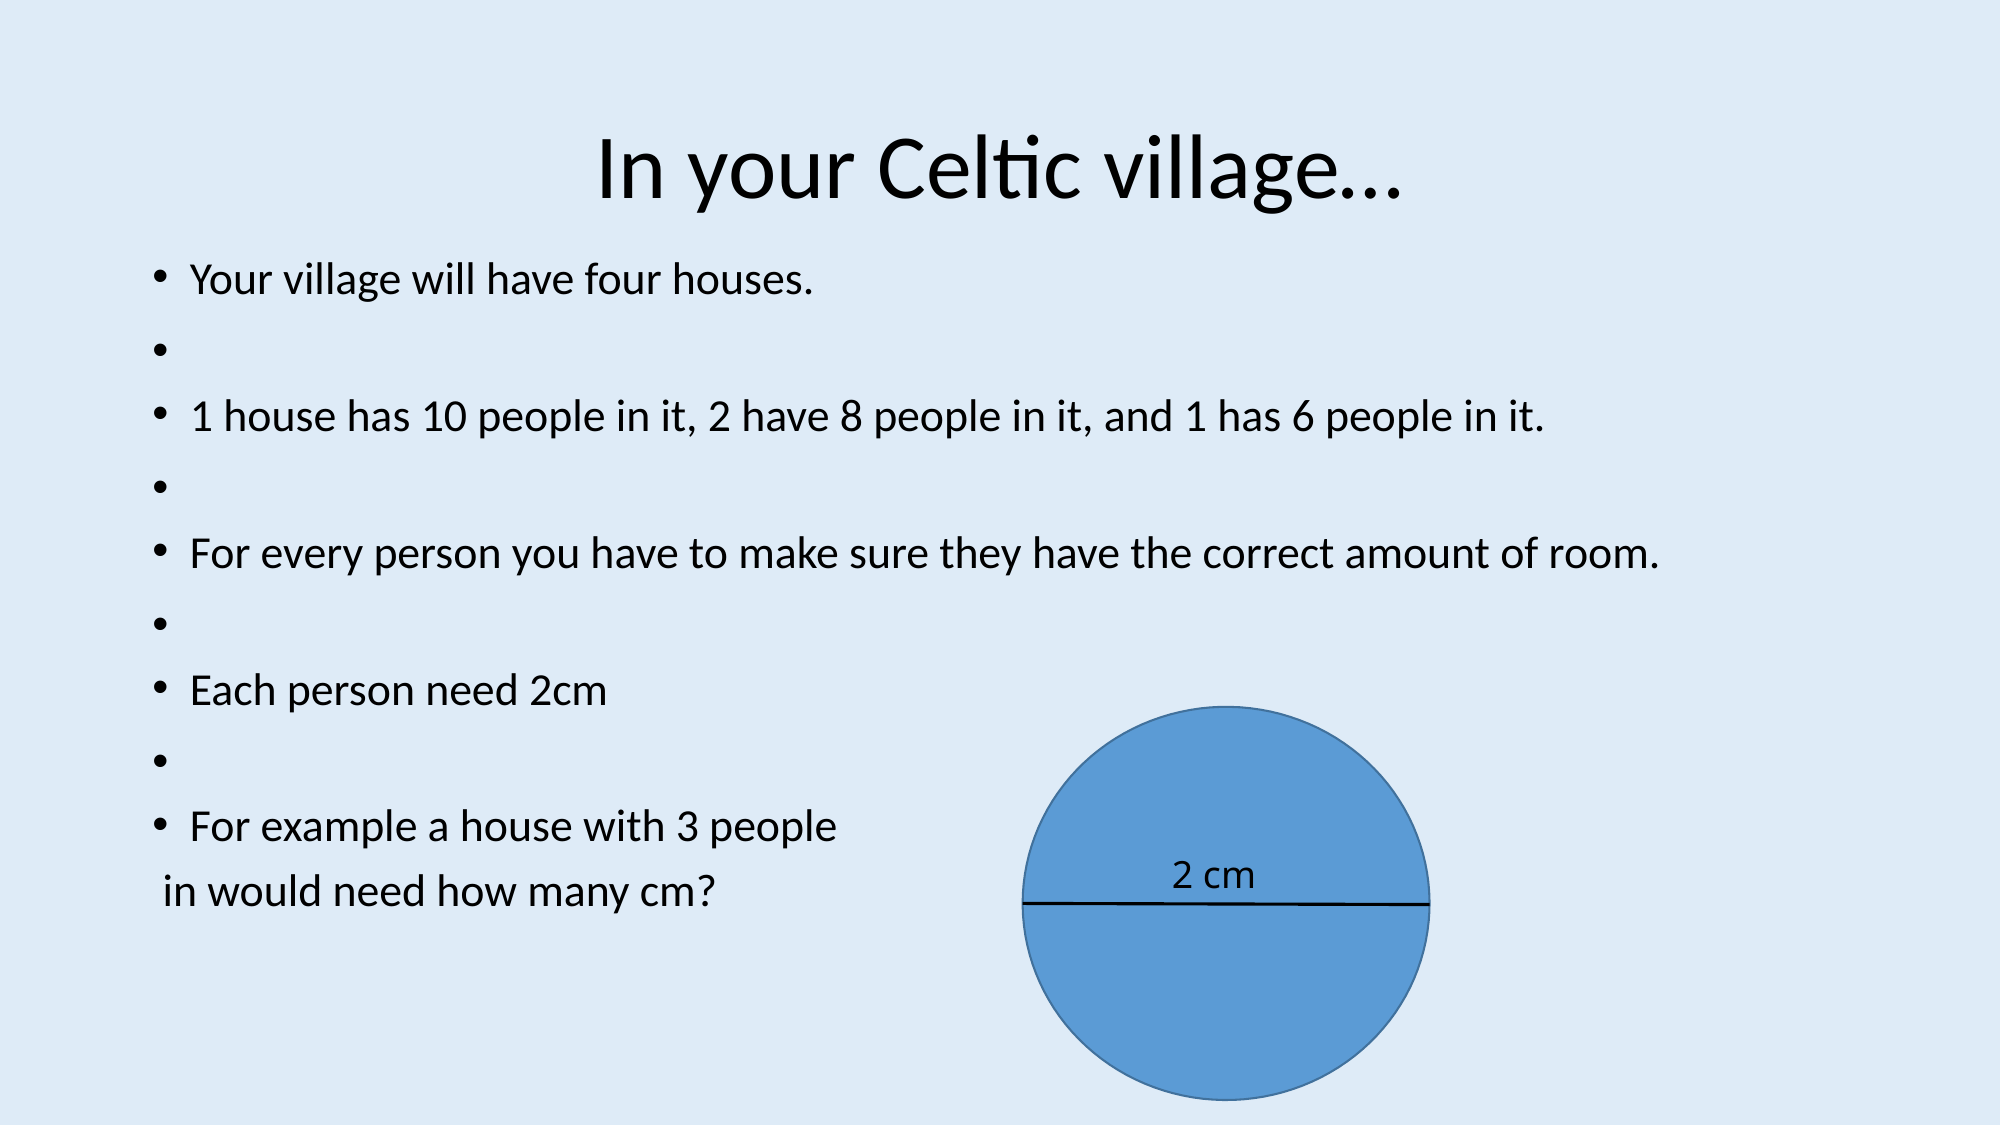

# In your Celtic village…
Your village will have four houses.
1 house has 10 people in it, 2 have 8 people in it, and 1 has 6 people in it.
For every person you have to make sure they have the correct amount of room.
Each person need 2cm
For example a house with 3 people
 in would need how many cm?
2 cm